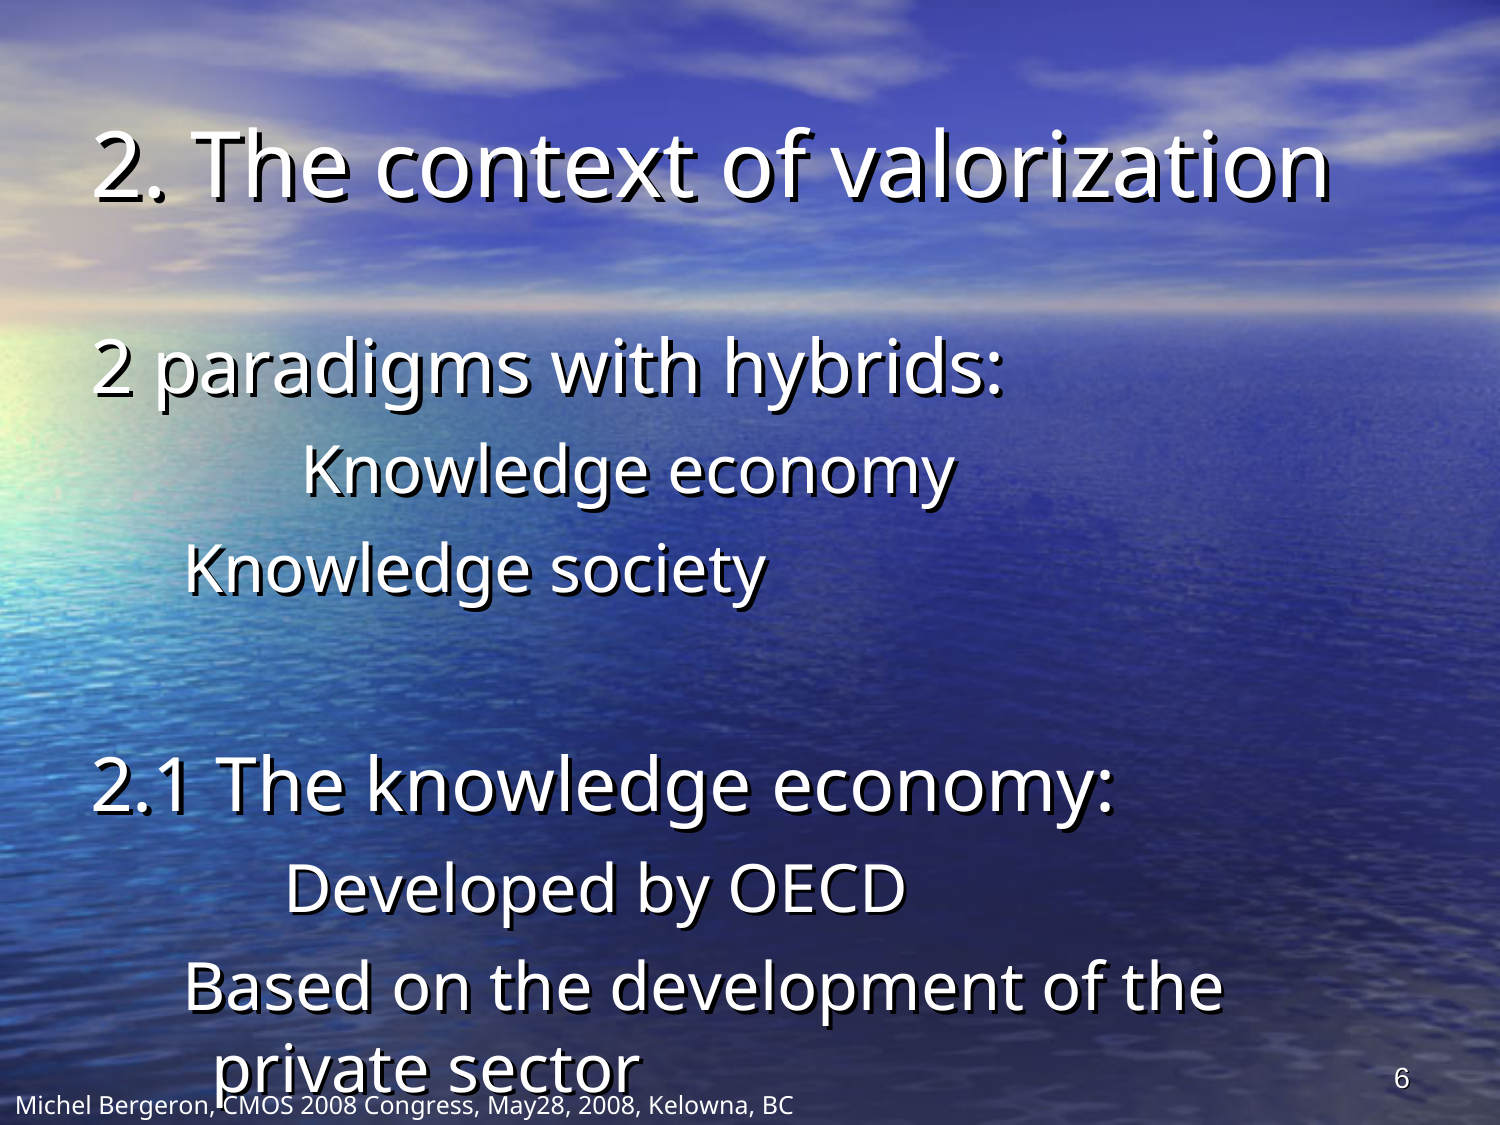

2. The context of valorization
2 paradigms with hybrids:
	 Knowledge economy
 Knowledge society
2.1 The knowledge economy:
	Developed by OECD
 Based on the development of the 	private sector
 Knowledge as a commodity
Michel Bergeron, CMOS 2008 Congress, May28, 2008, Kelowna, BC